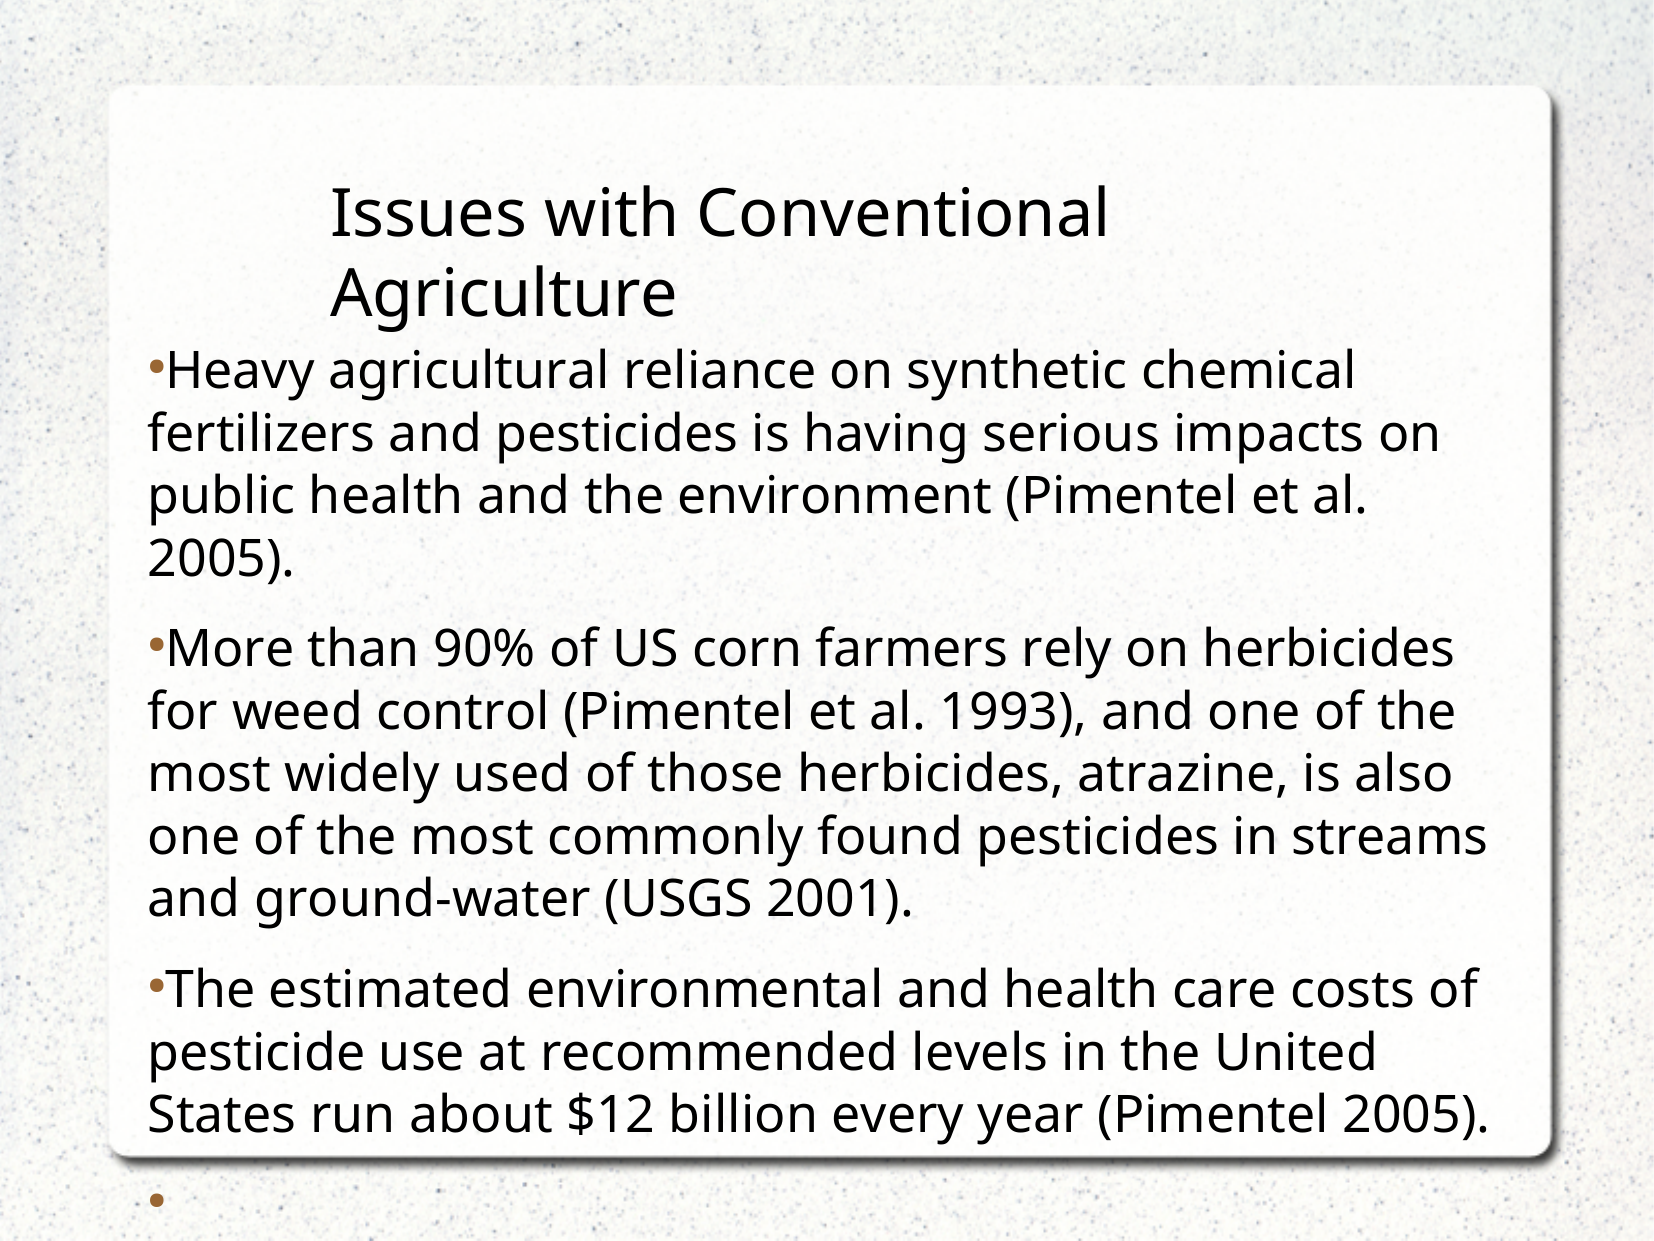

Issues with Conventional Agriculture
# Heavy agricultural reliance on synthetic chemical fertilizers and pesticides is having serious impacts on public health and the environment (Pimentel et al. 2005).
More than 90% of US corn farmers rely on herbicides for weed control (Pimentel et al. 1993), and one of the most widely used of those herbicides, atrazine, is also one of the most commonly found pesticides in streams and ground-water (USGS 2001).
The estimated environmental and health care costs of pesticide use at recommended levels in the United States run about $12 billion every year (Pimentel 2005).